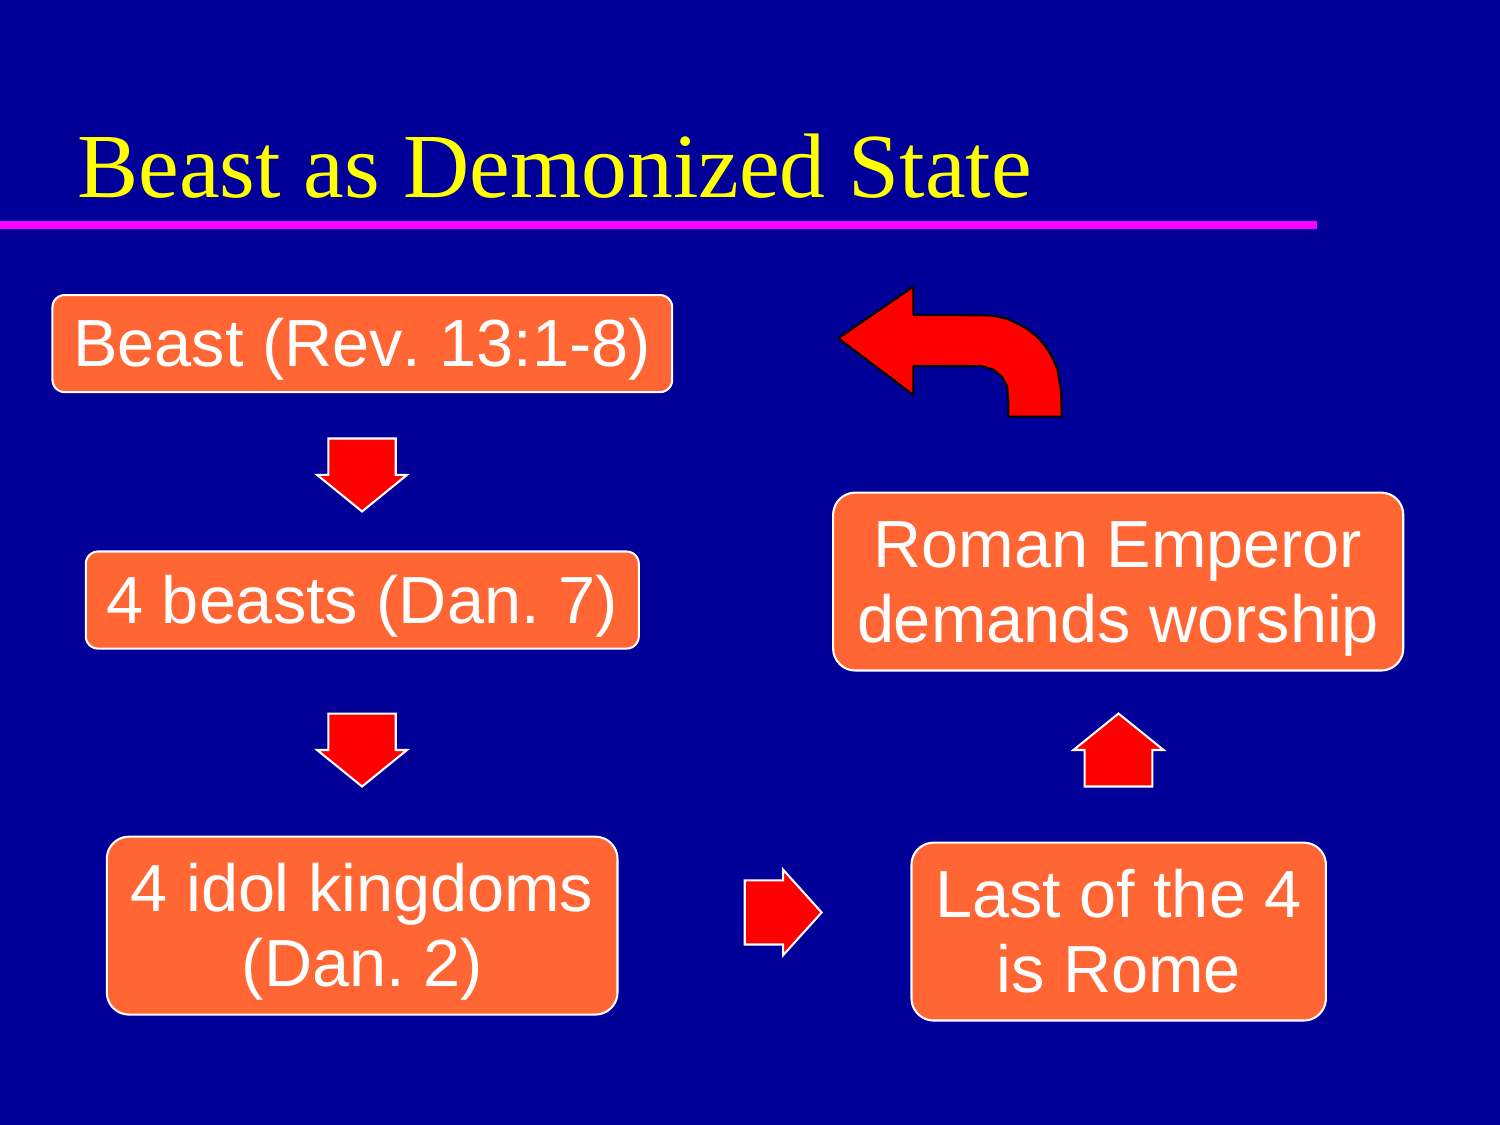

# Beast as Demonized State
Beast (Rev. 13:1-8)
4 beasts (Dan. 7)
Roman Emperor
demands worship
4 idol kingdoms
(Dan. 2)
Last of the 4
is Rome